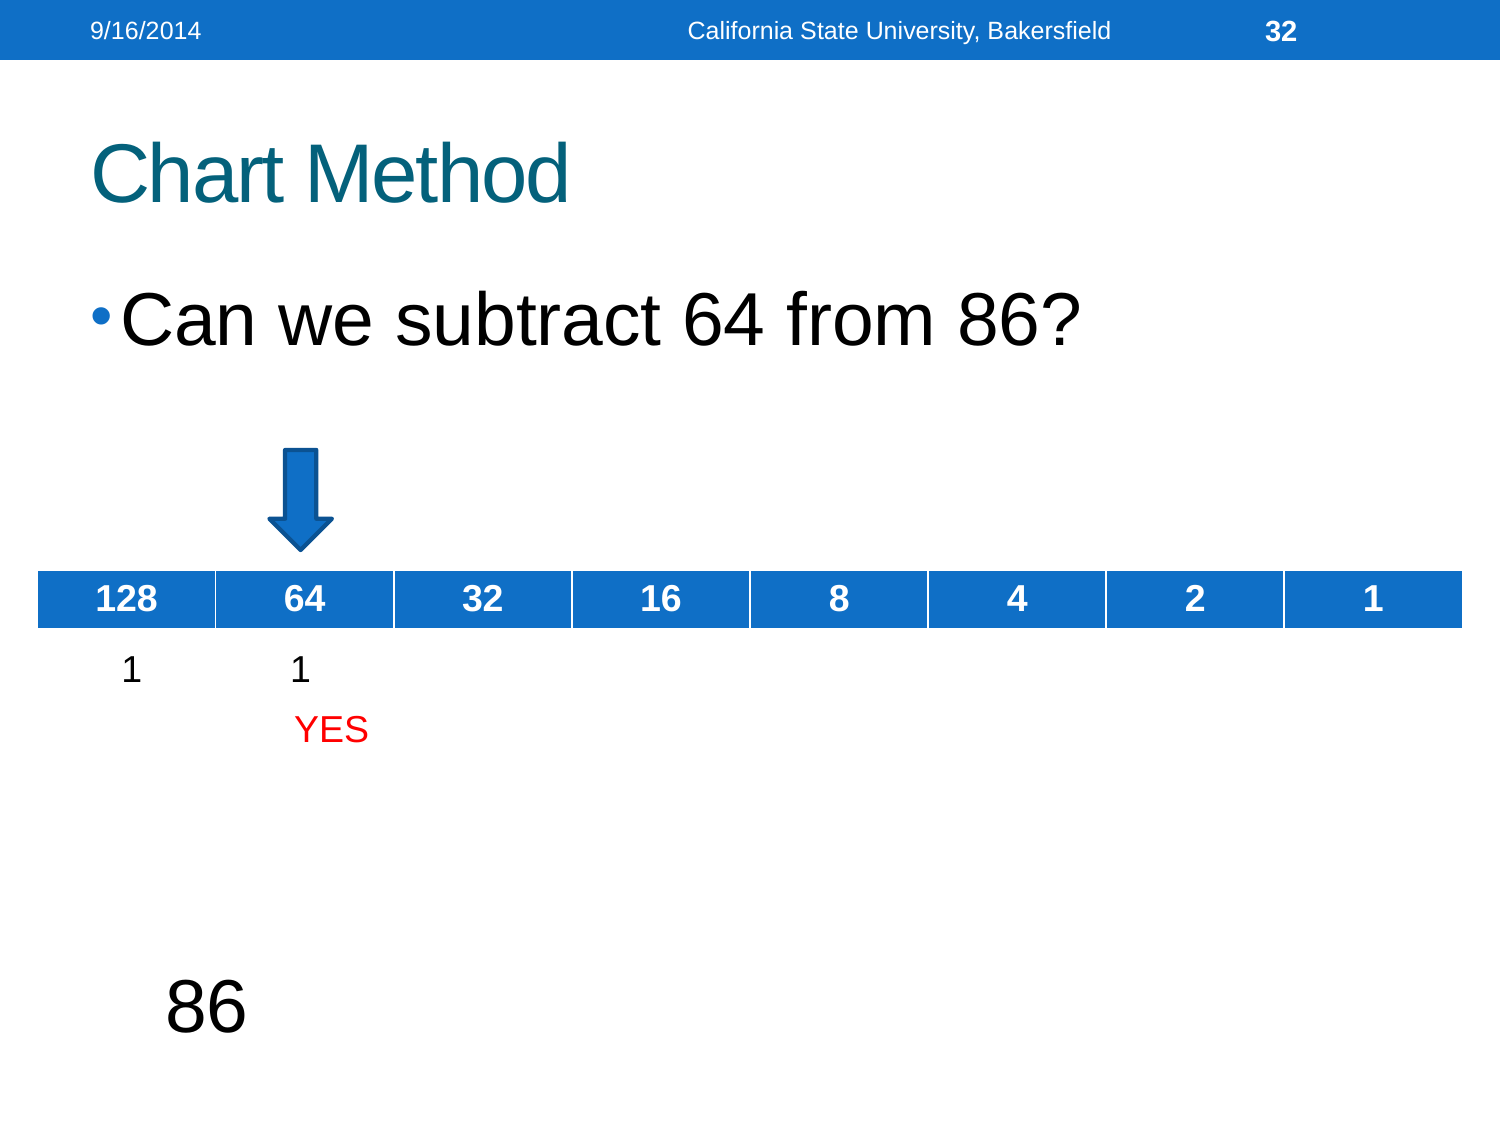

9/16/2014
California State University, Bakersfield
# Chart Method
Can we subtract 64 from 86?
| 128 | 64 | 32 | 16 | 8 | 4 | 2 | 1 |
| --- | --- | --- | --- | --- | --- | --- | --- |
1
1
YES
86